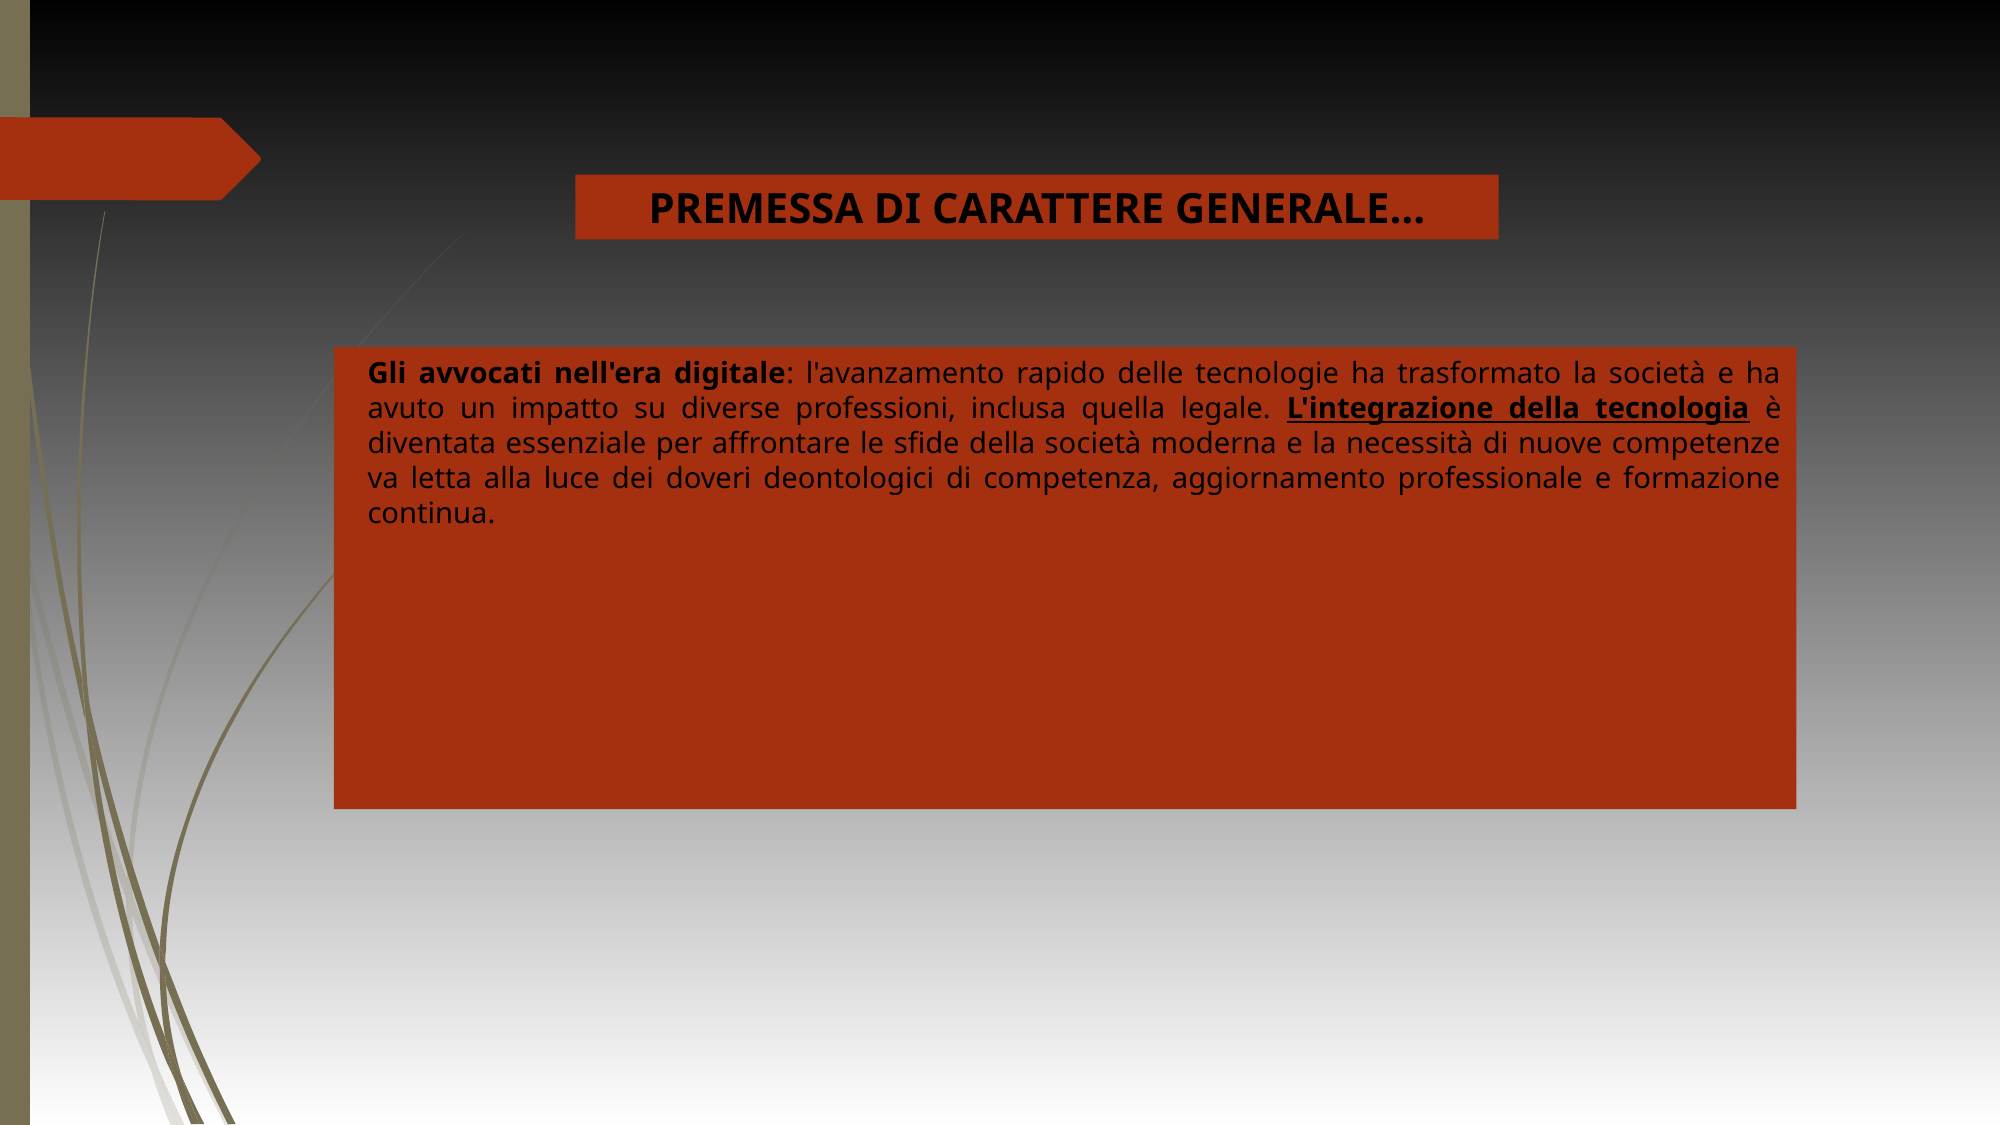

PREMESSA DI CARATTERE GENERALE…
# Gli avvocati nell'era digitale: l'avanzamento rapido delle tecnologie ha trasformato la società e ha avuto un impatto su diverse professioni, inclusa quella legale. L'integrazione della tecnologia è diventata essenziale per affrontare le sfide della società moderna e la necessità di nuove competenze va letta alla luce dei doveri deontologici di competenza, aggiornamento professionale e formazione continua.